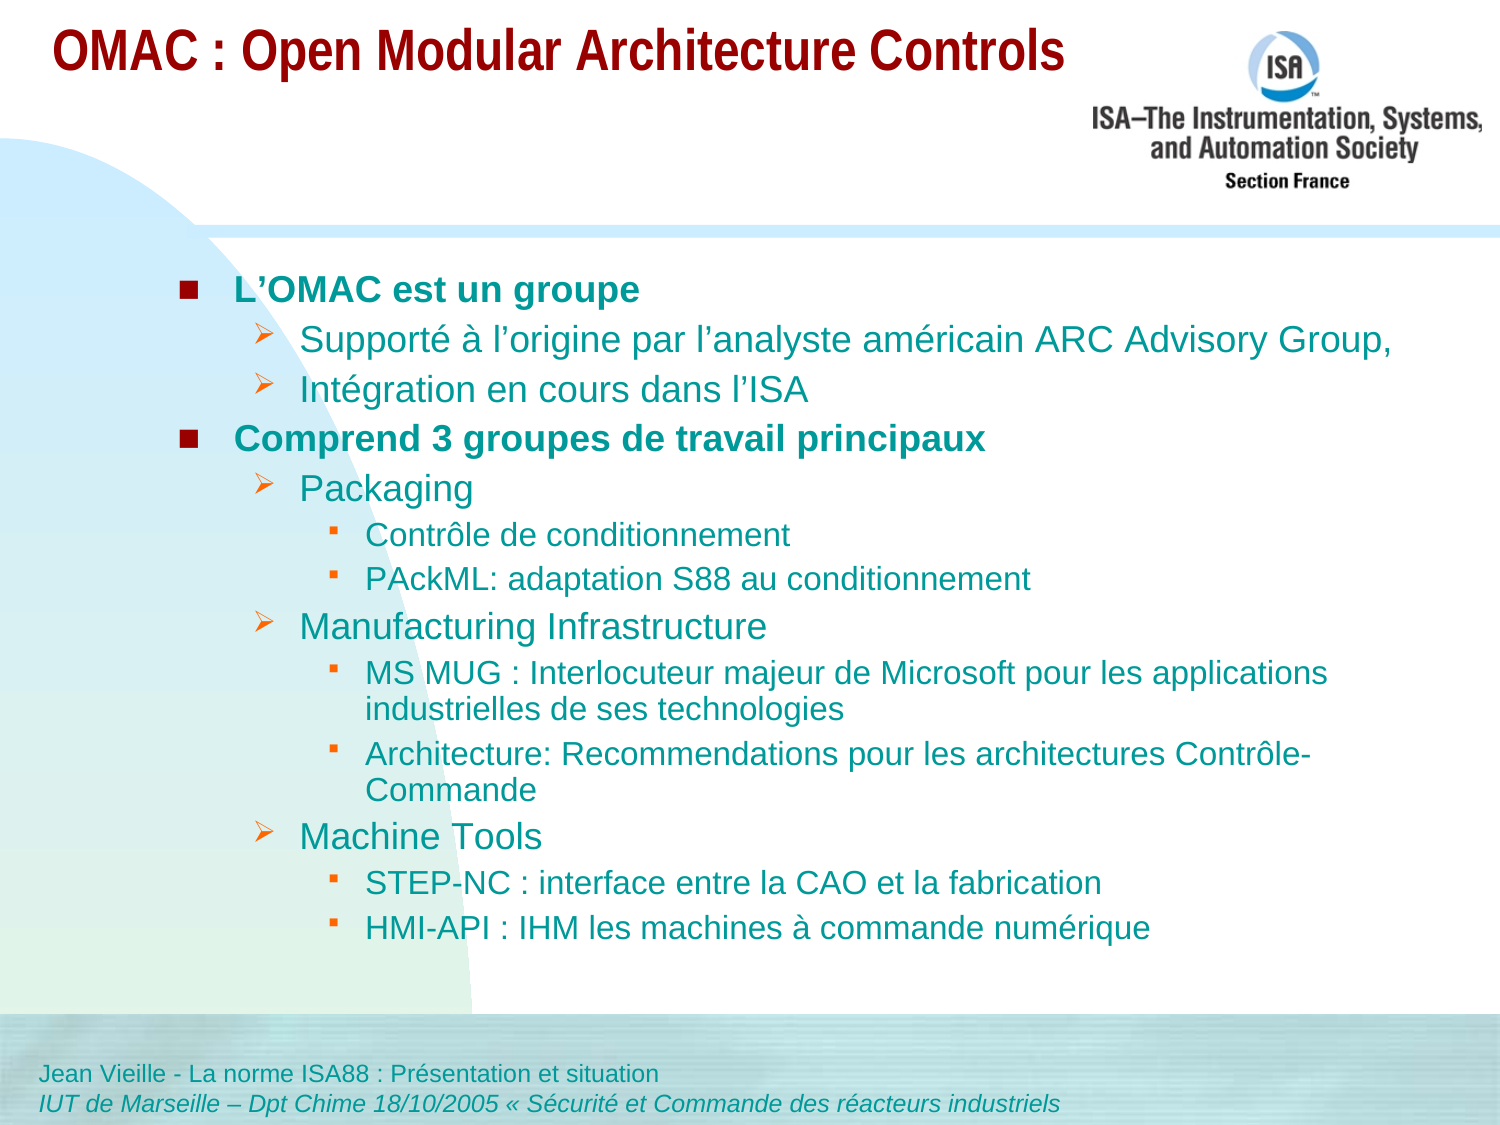

# OMAC : Open Modular Architecture Controls
L’OMAC est un groupe
Supporté à l’origine par l’analyste américain ARC Advisory Group,
Intégration en cours dans l’ISA
Comprend 3 groupes de travail principaux
Packaging
Contrôle de conditionnement
PAckML: adaptation S88 au conditionnement
Manufacturing Infrastructure
MS MUG : Interlocuteur majeur de Microsoft pour les applications industrielles de ses technologies
Architecture: Recommendations pour les architectures Contrôle-Commande
Machine Tools
STEP-NC : interface entre la CAO et la fabrication
HMI-API : IHM les machines à commande numérique